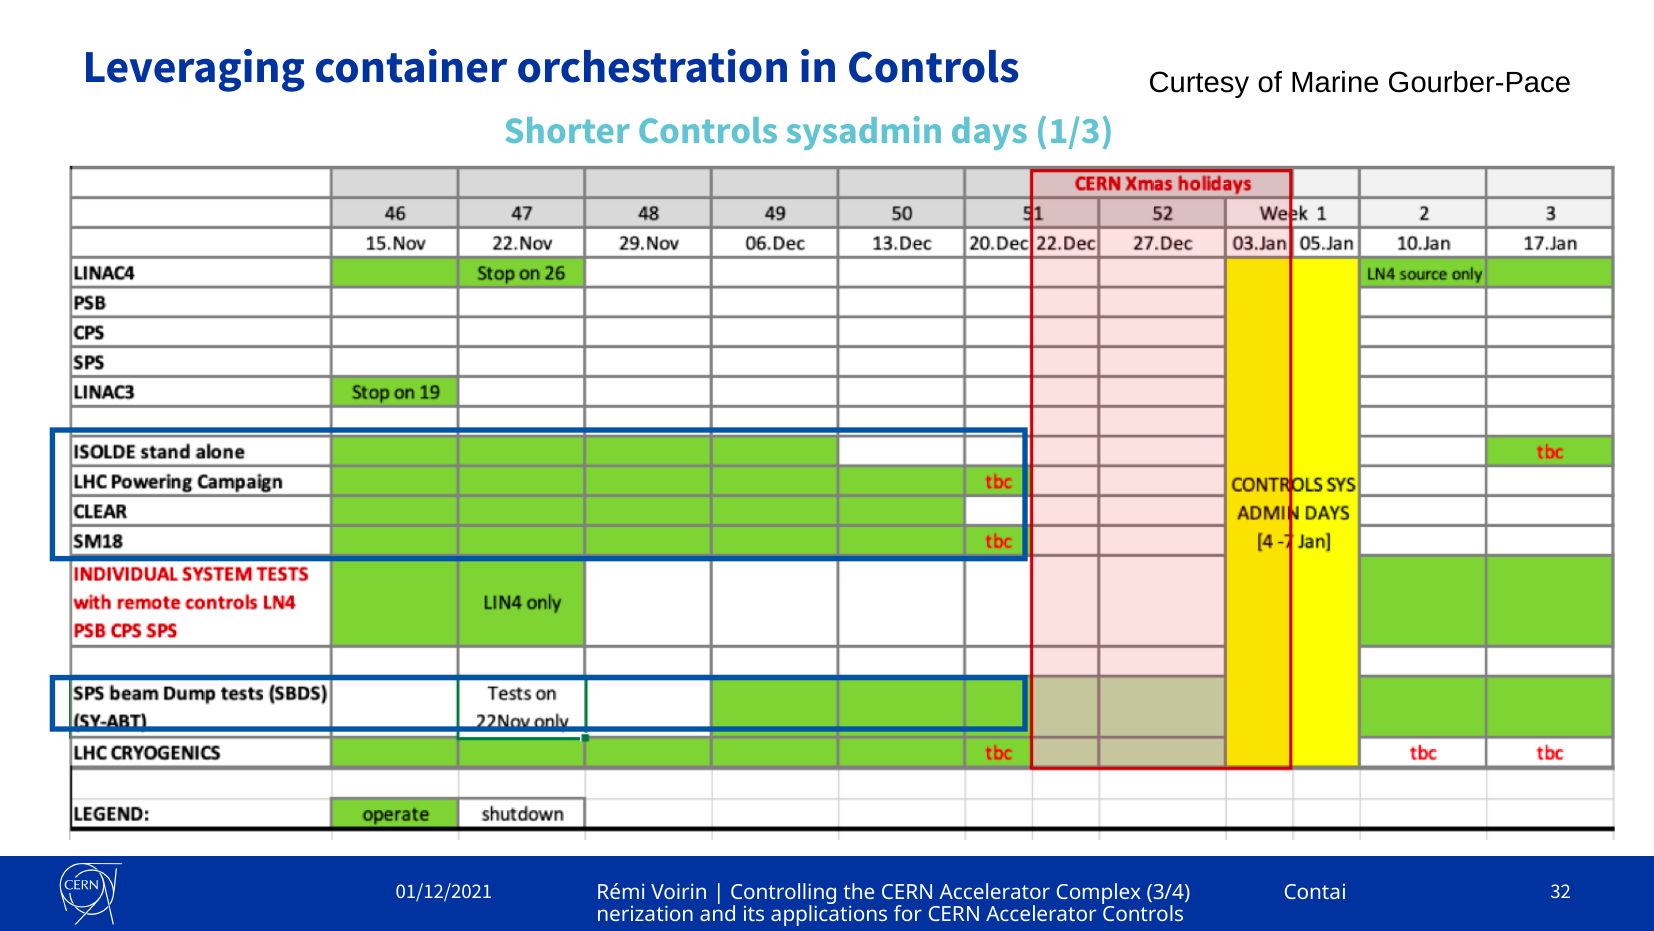

# Leveraging container orchestration in Controls
Curtesy of Marine Gourber-Pace
Shorter Controls sysadmin days (1/3)
01/12/2021
Rémi Voirin | Controlling the CERN Accelerator Complex (3/4) Containerization and its applications for CERN Accelerator Controls
32